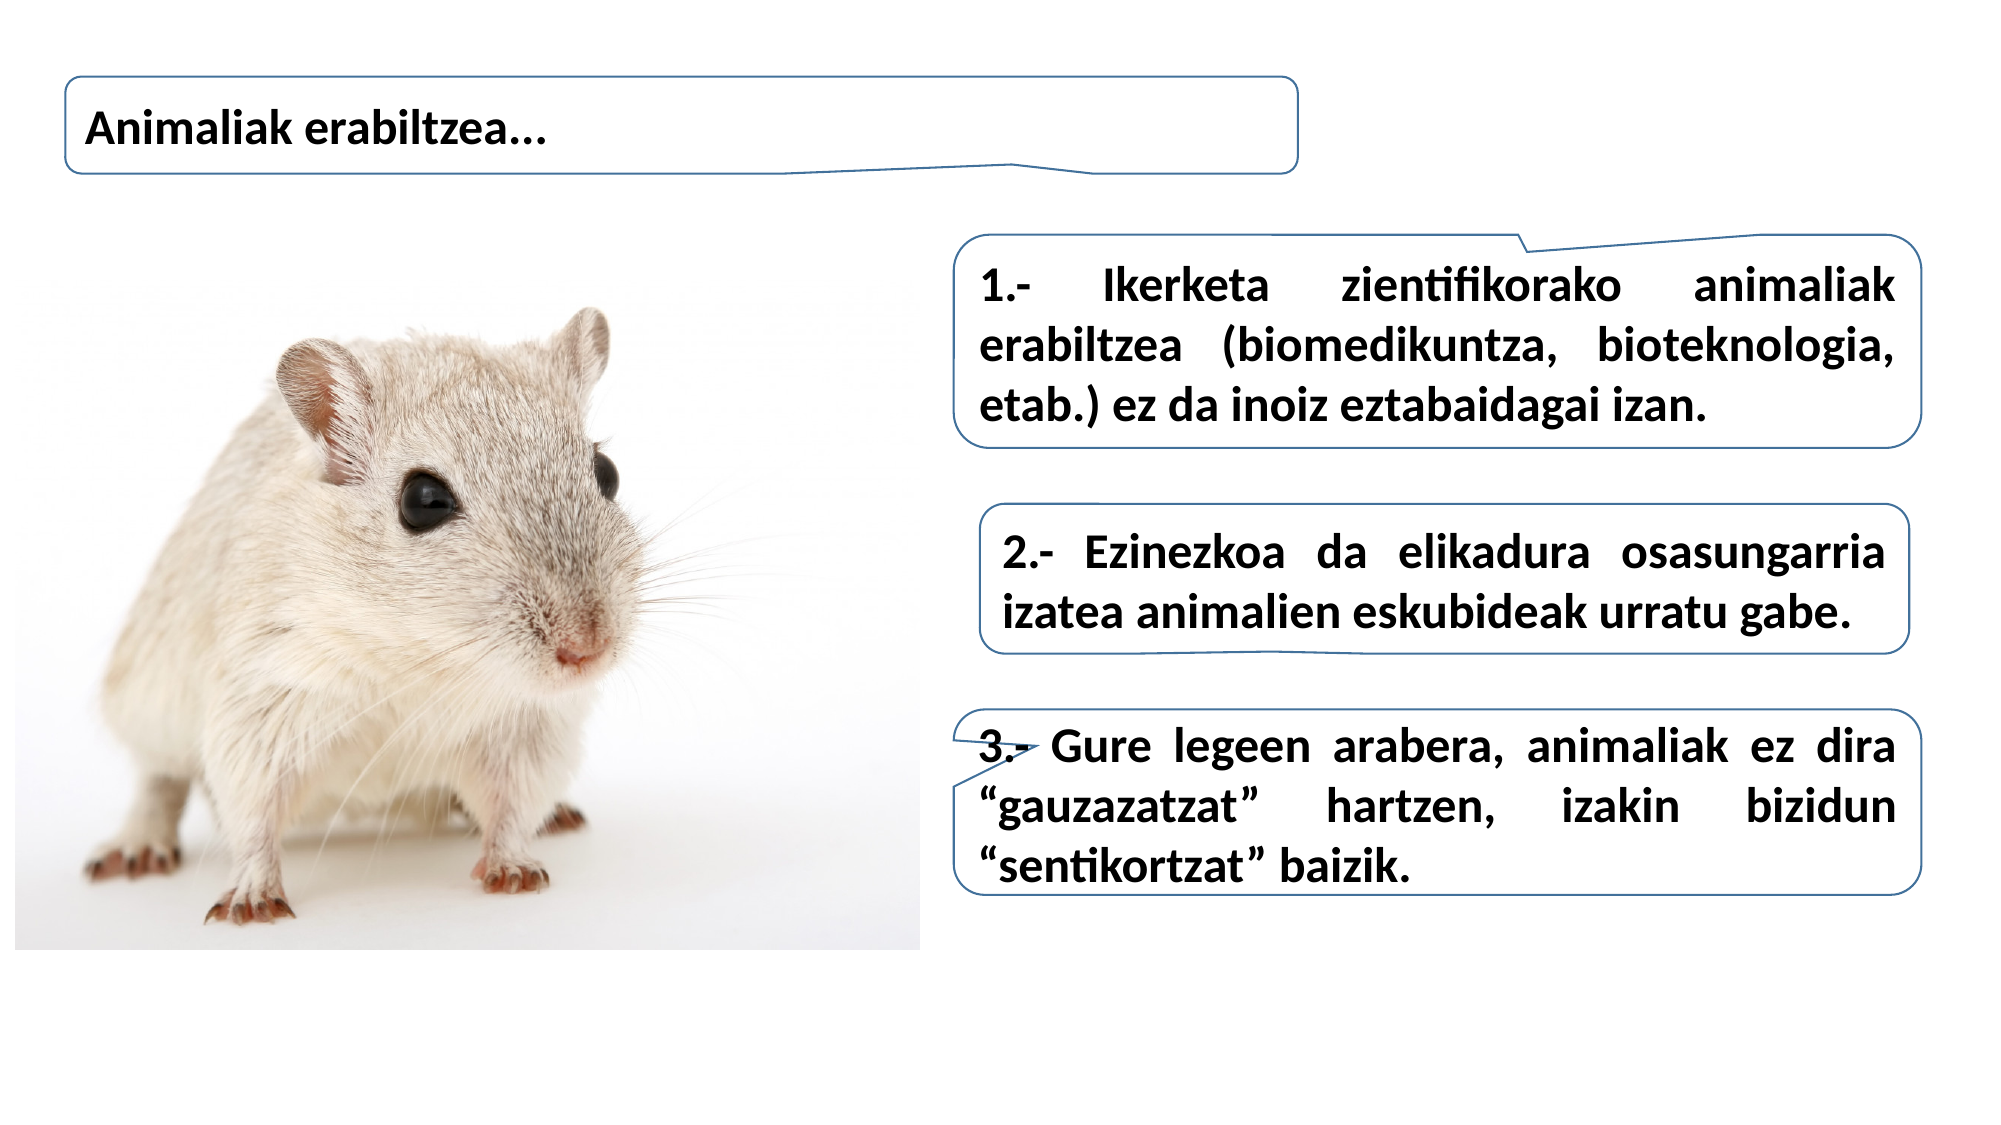

Animaliak erabiltzea...
1.- Ikerketa zientifikorako animaliak erabiltzea (biomedikuntza, bioteknologia, etab.) ez da inoiz eztabaidagai izan.
2.- Ezinezkoa da elikadura osasungarria izatea animalien eskubideak urratu gabe.
3.- Gure legeen arabera, animaliak ez dira “gauzazatzat” hartzen, izakin bizidun “sentikortzat” baizik.